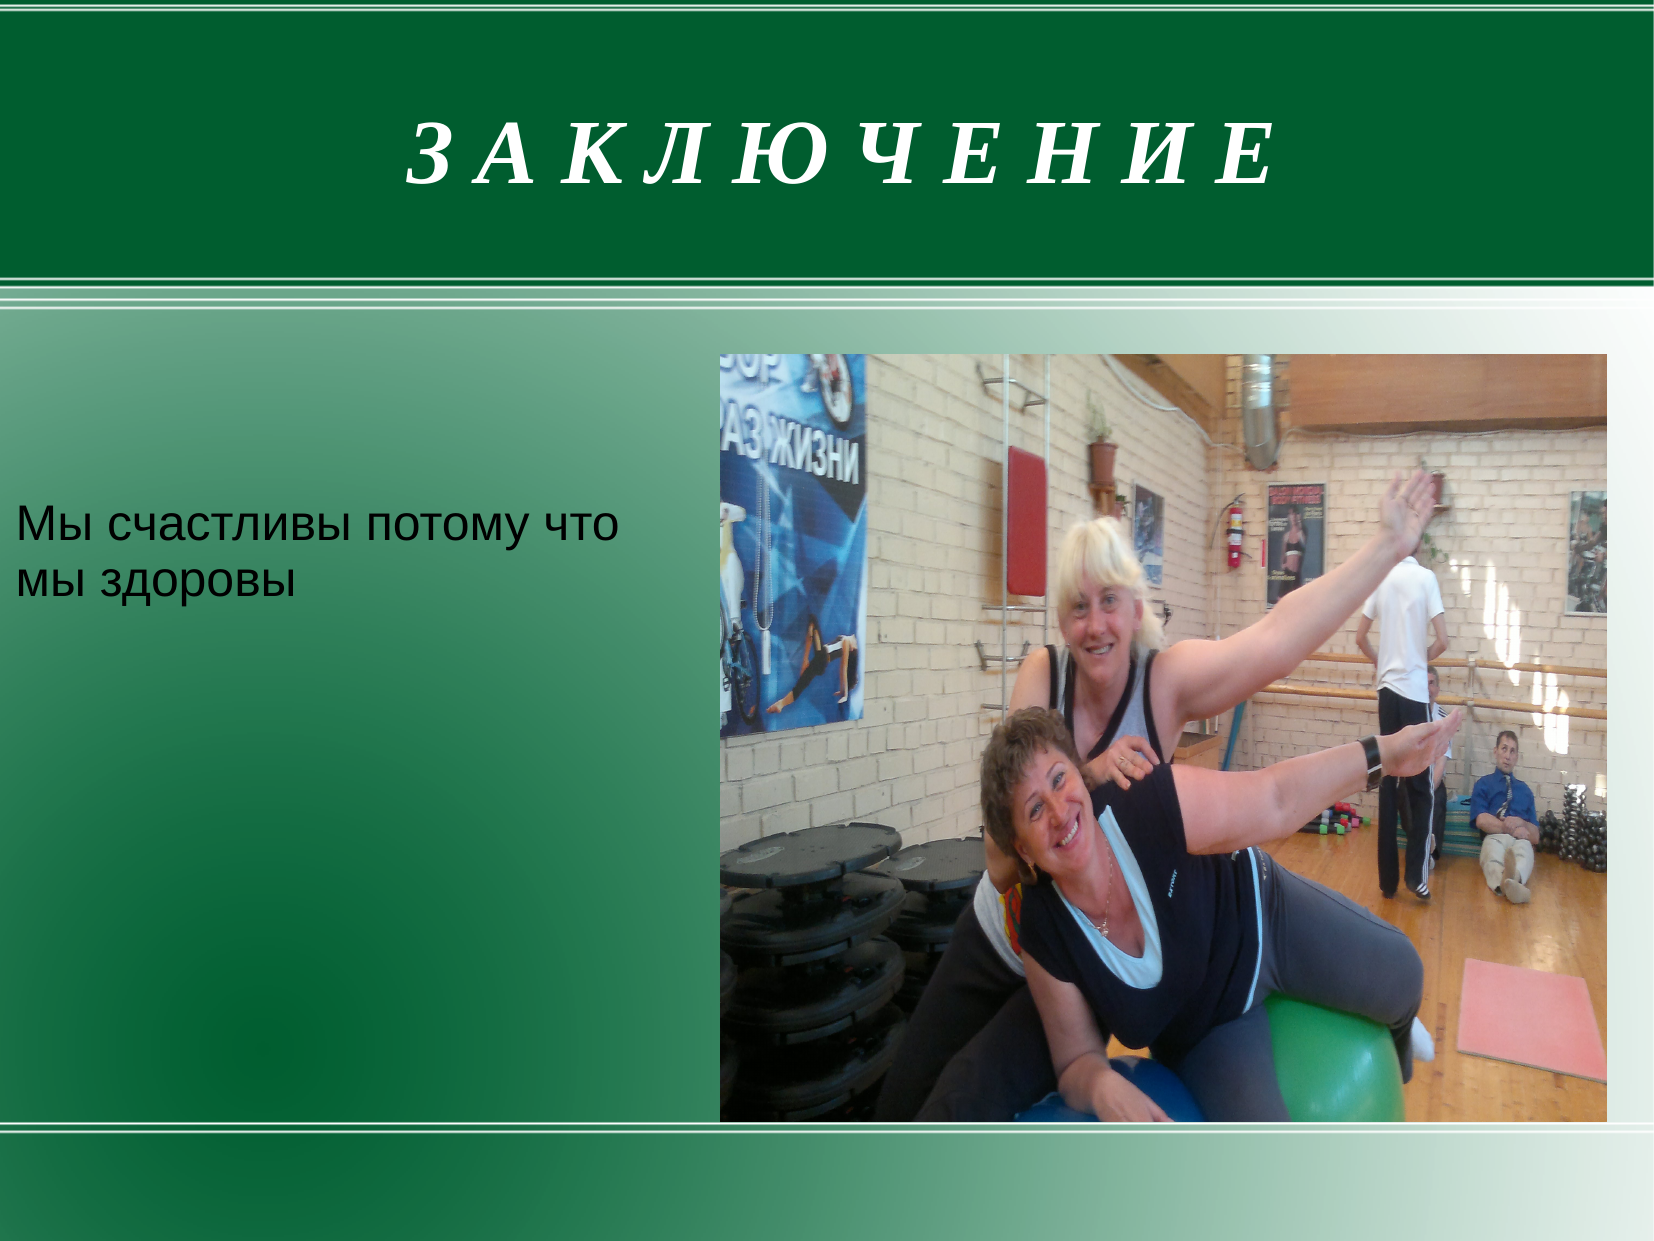

# З А К Л Ю Ч Е Н И Е
Мы счастливы потому что
мы здоровы